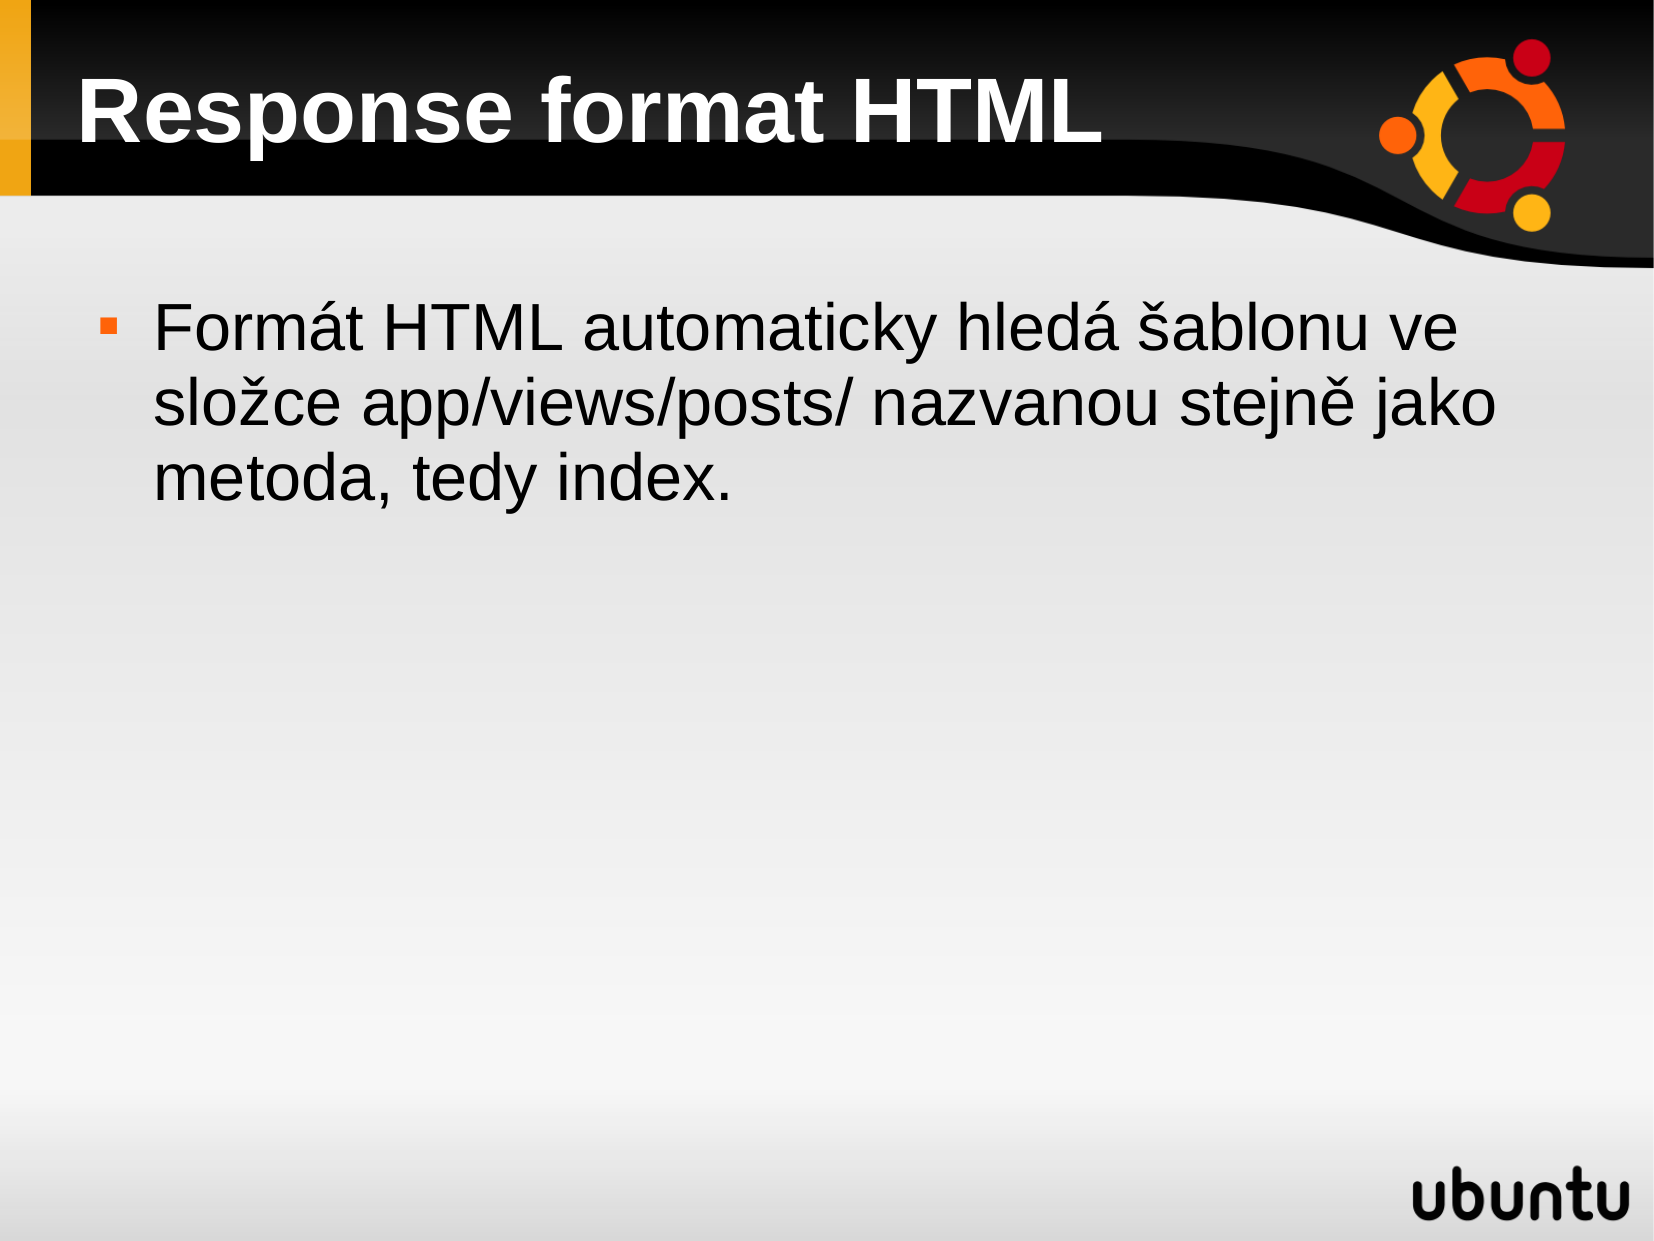

# Response format HTML
Formát HTML automaticky hledá šablonu ve složce app/views/posts/ nazvanou stejně jako metoda, tedy index.